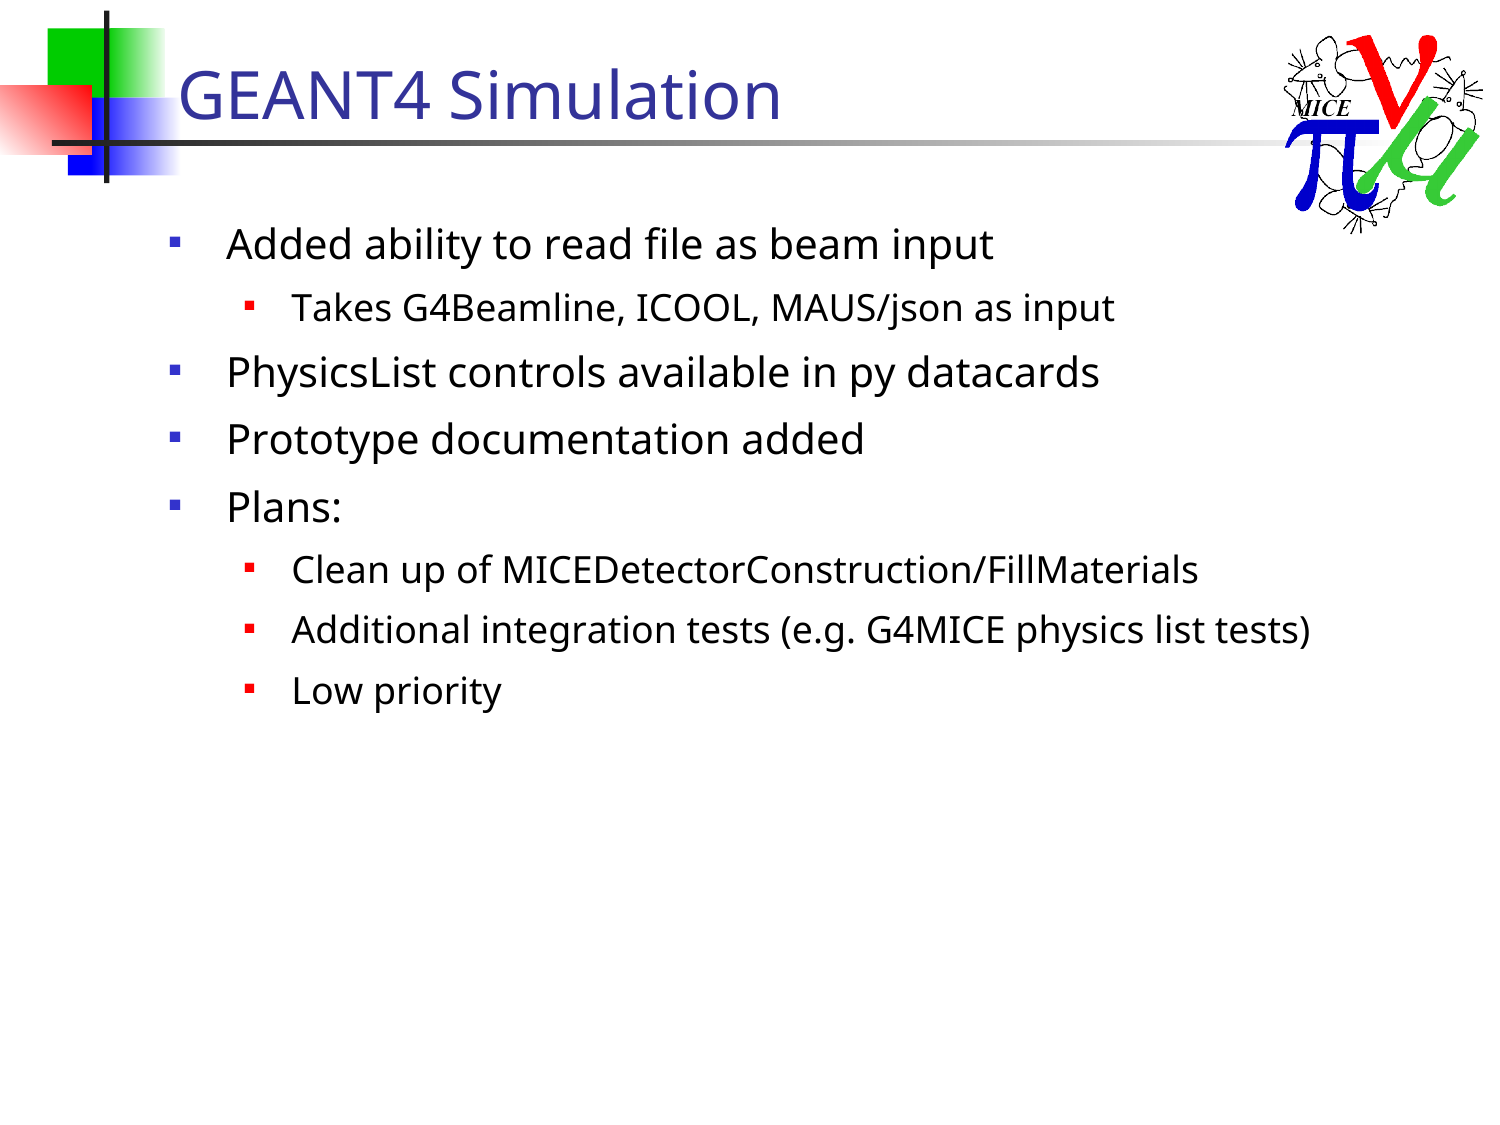

# GEANT4 Simulation
Added ability to read file as beam input
Takes G4Beamline, ICOOL, MAUS/json as input
PhysicsList controls available in py datacards
Prototype documentation added
Plans:
Clean up of MICEDetectorConstruction/FillMaterials
Additional integration tests (e.g. G4MICE physics list tests)
Low priority